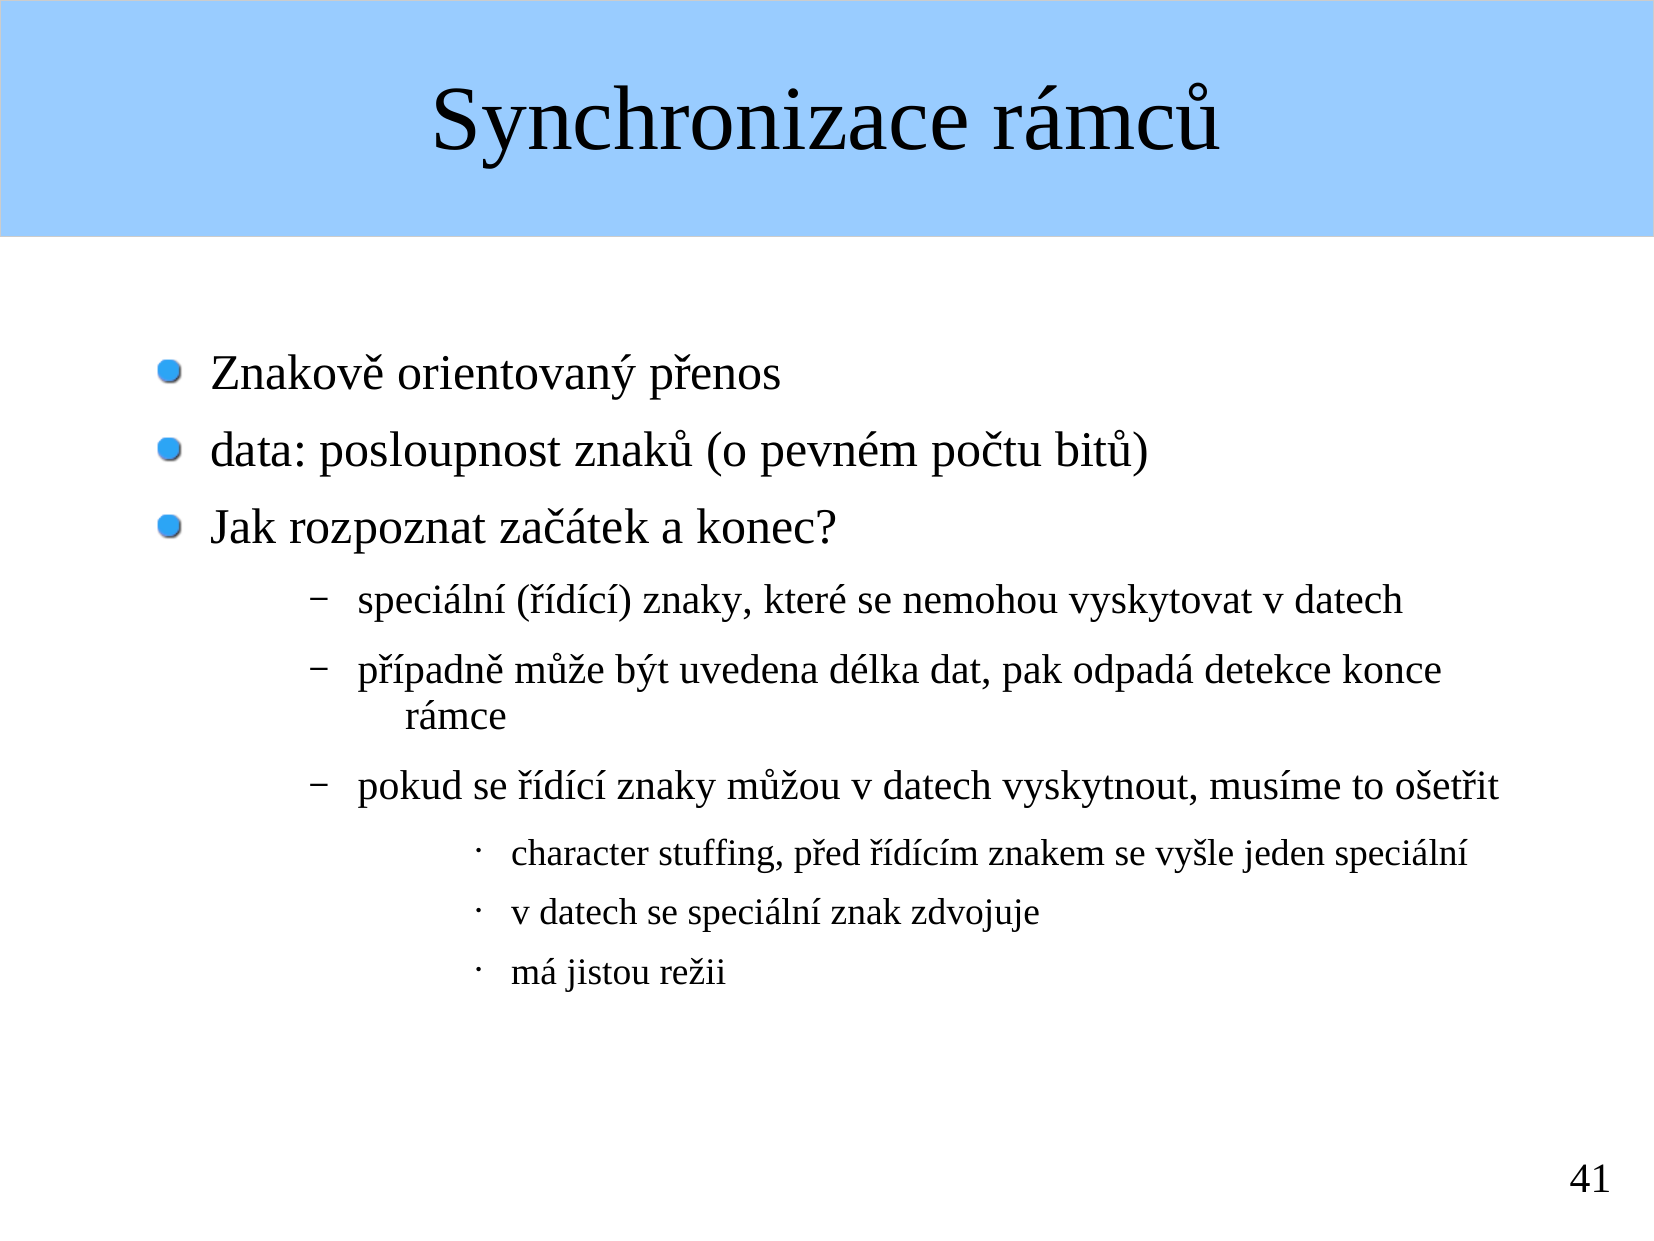

# Synchronizace rámců
Znakově orientovaný přenos
data: posloupnost znaků (o pevném počtu bitů)
Jak rozpoznat začátek a konec?
speciální (řídící) znaky, které se nemohou vyskytovat v datech
případně může být uvedena délka dat, pak odpadá detekce konce rámce
pokud se řídící znaky můžou v datech vyskytnout, musíme to ošetřit
character stuffing, před řídícím znakem se vyšle jeden speciální
v datech se speciální znak zdvojuje
má jistou režii